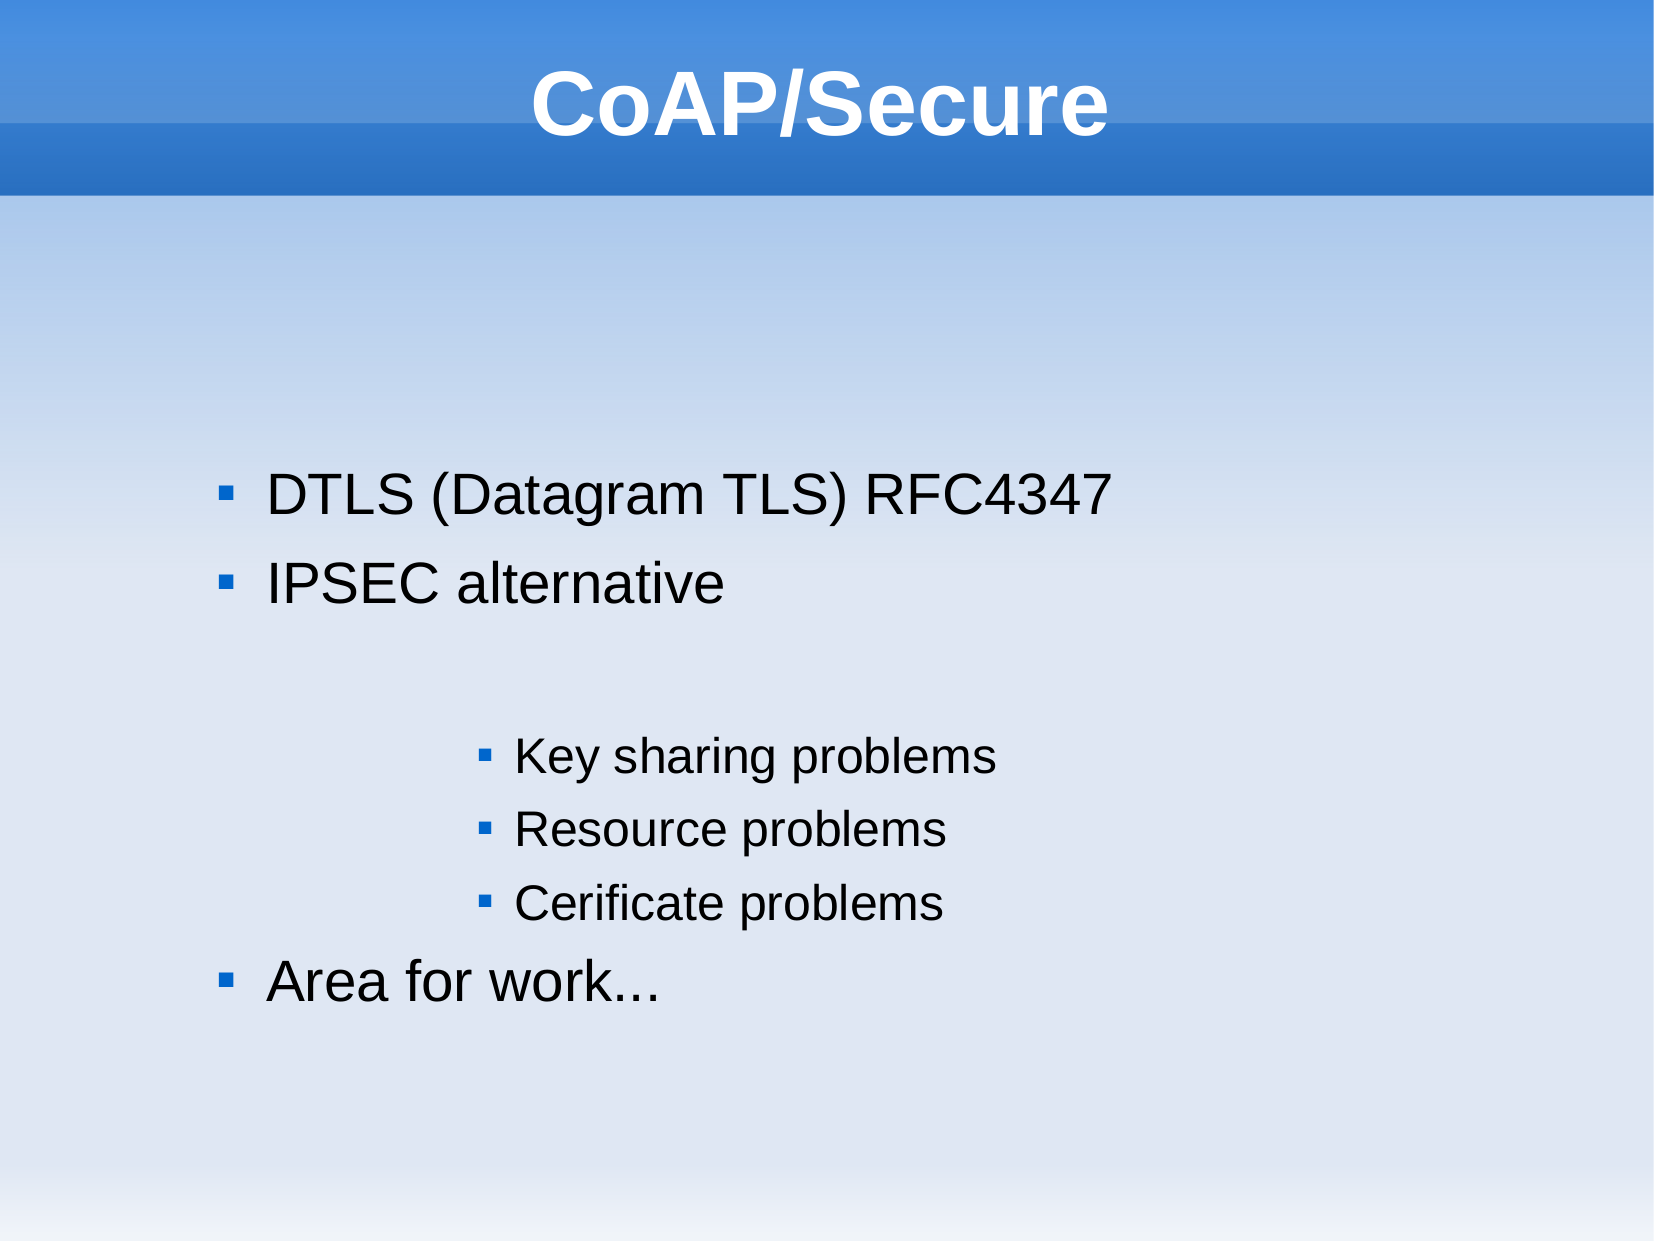

# CoAP/Secure
DTLS (Datagram TLS) RFC4347
IPSEC alternative
Key sharing problems
Resource problems
Cerificate problems
Area for work...